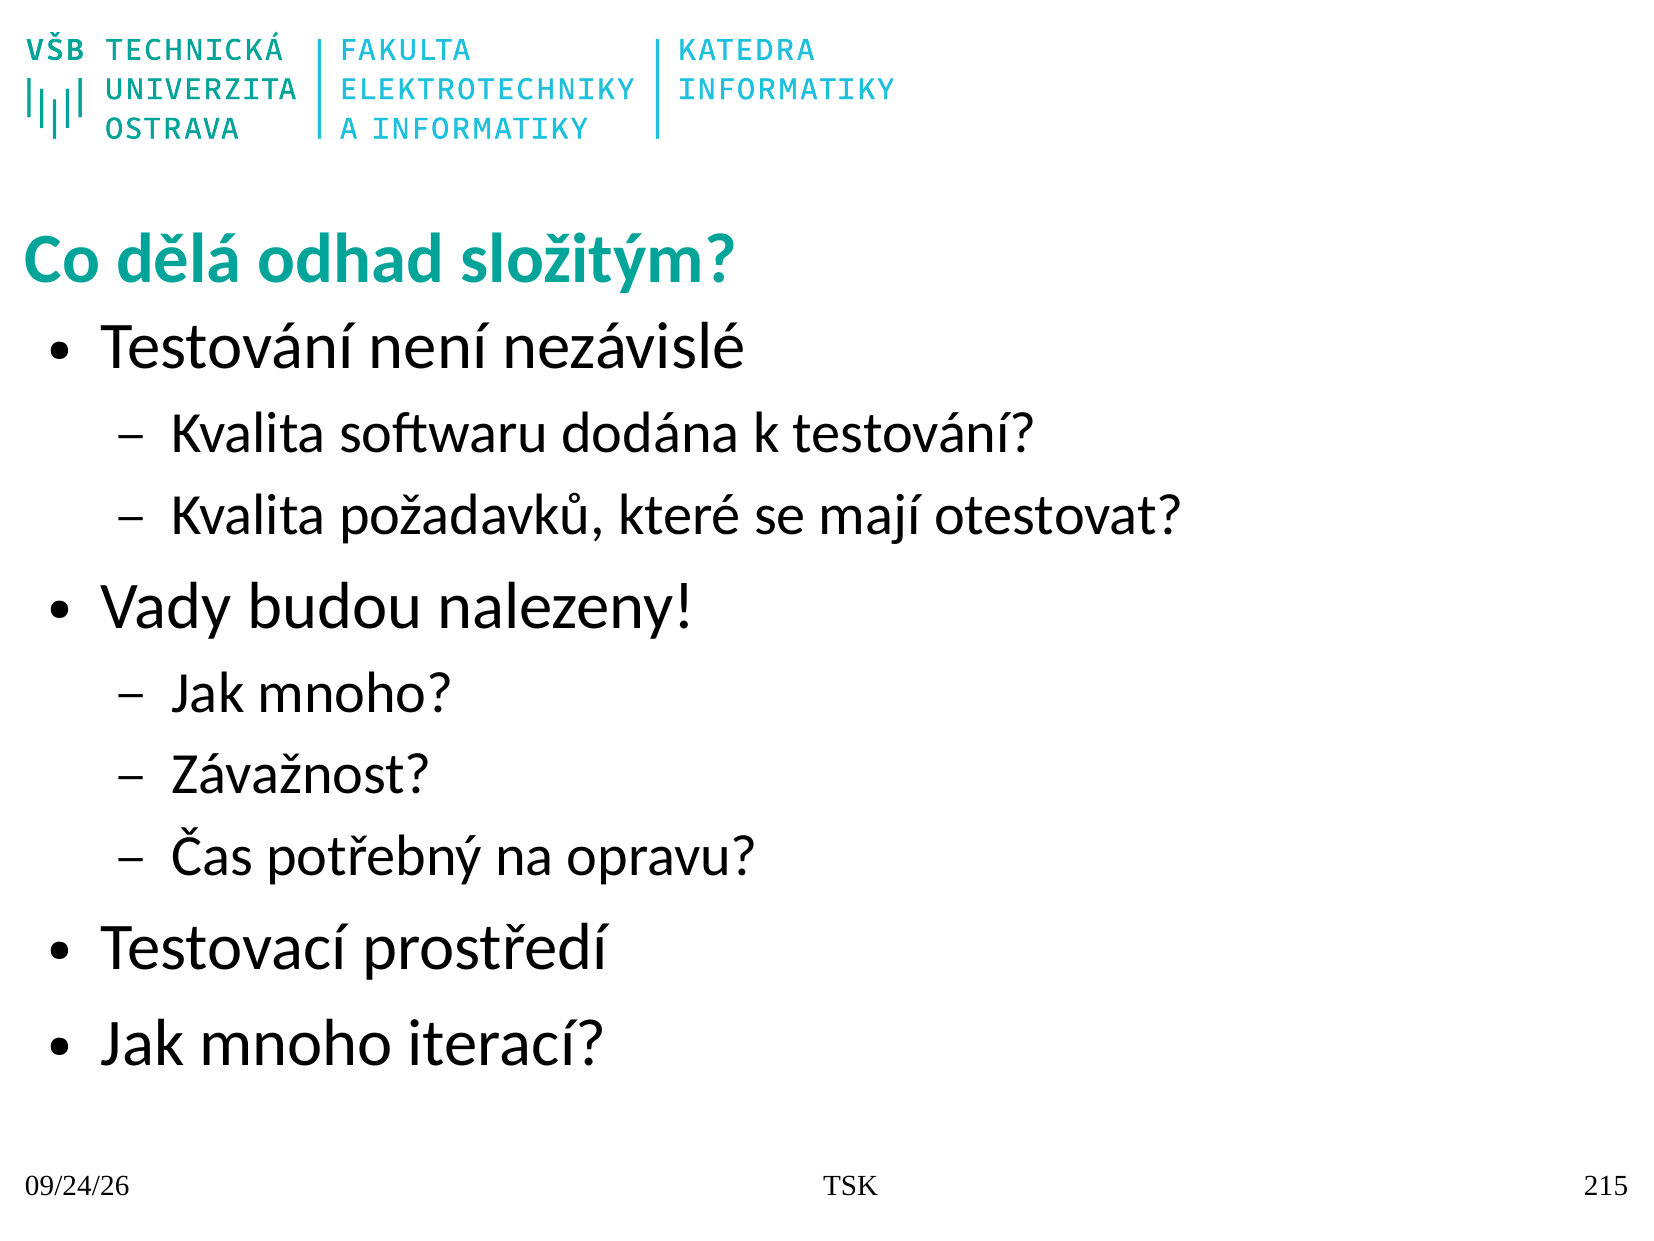

# Co dělá odhad složitým?
Testování není nezávislé
Kvalita softwaru dodána k testování?
Kvalita požadavků, které se mají otestovat?
Vady budou nalezeny!
Jak mnoho?
Závažnost?
Čas potřebný na opravu?
Testovací prostředí
Jak mnoho iterací?
TSK
215